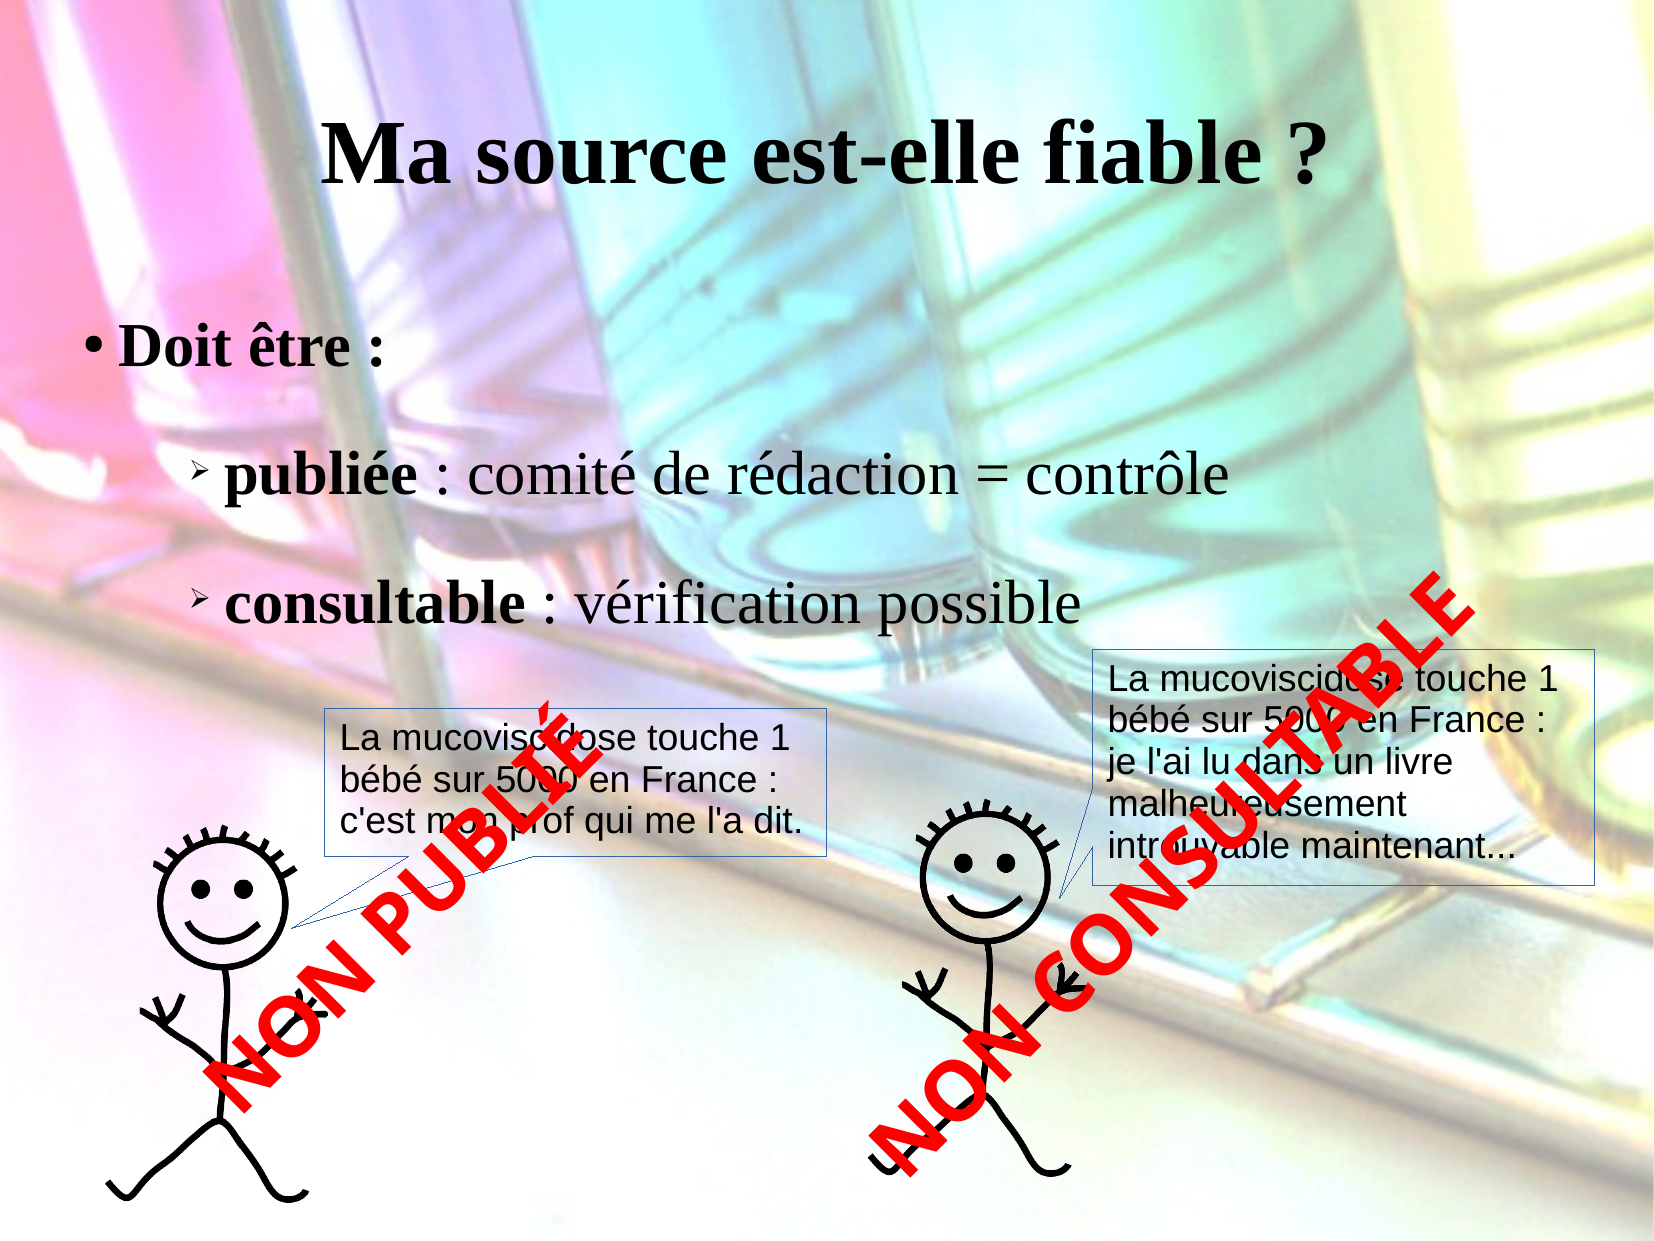

# Ma source est-elle fiable ?
Doit être :
publiée : comité de rédaction = contrôle
consultable : vérification possible
La mucoviscidose touche 1 bébé sur 5000 en France : je l'ai lu dans un livre malheureusement introuvable maintenant...
La mucoviscidose touche 1 bébé sur 5000 en France : c'est mon prof qui me l'a dit.
NON CONSULTABLE
NON PUBLIÉ